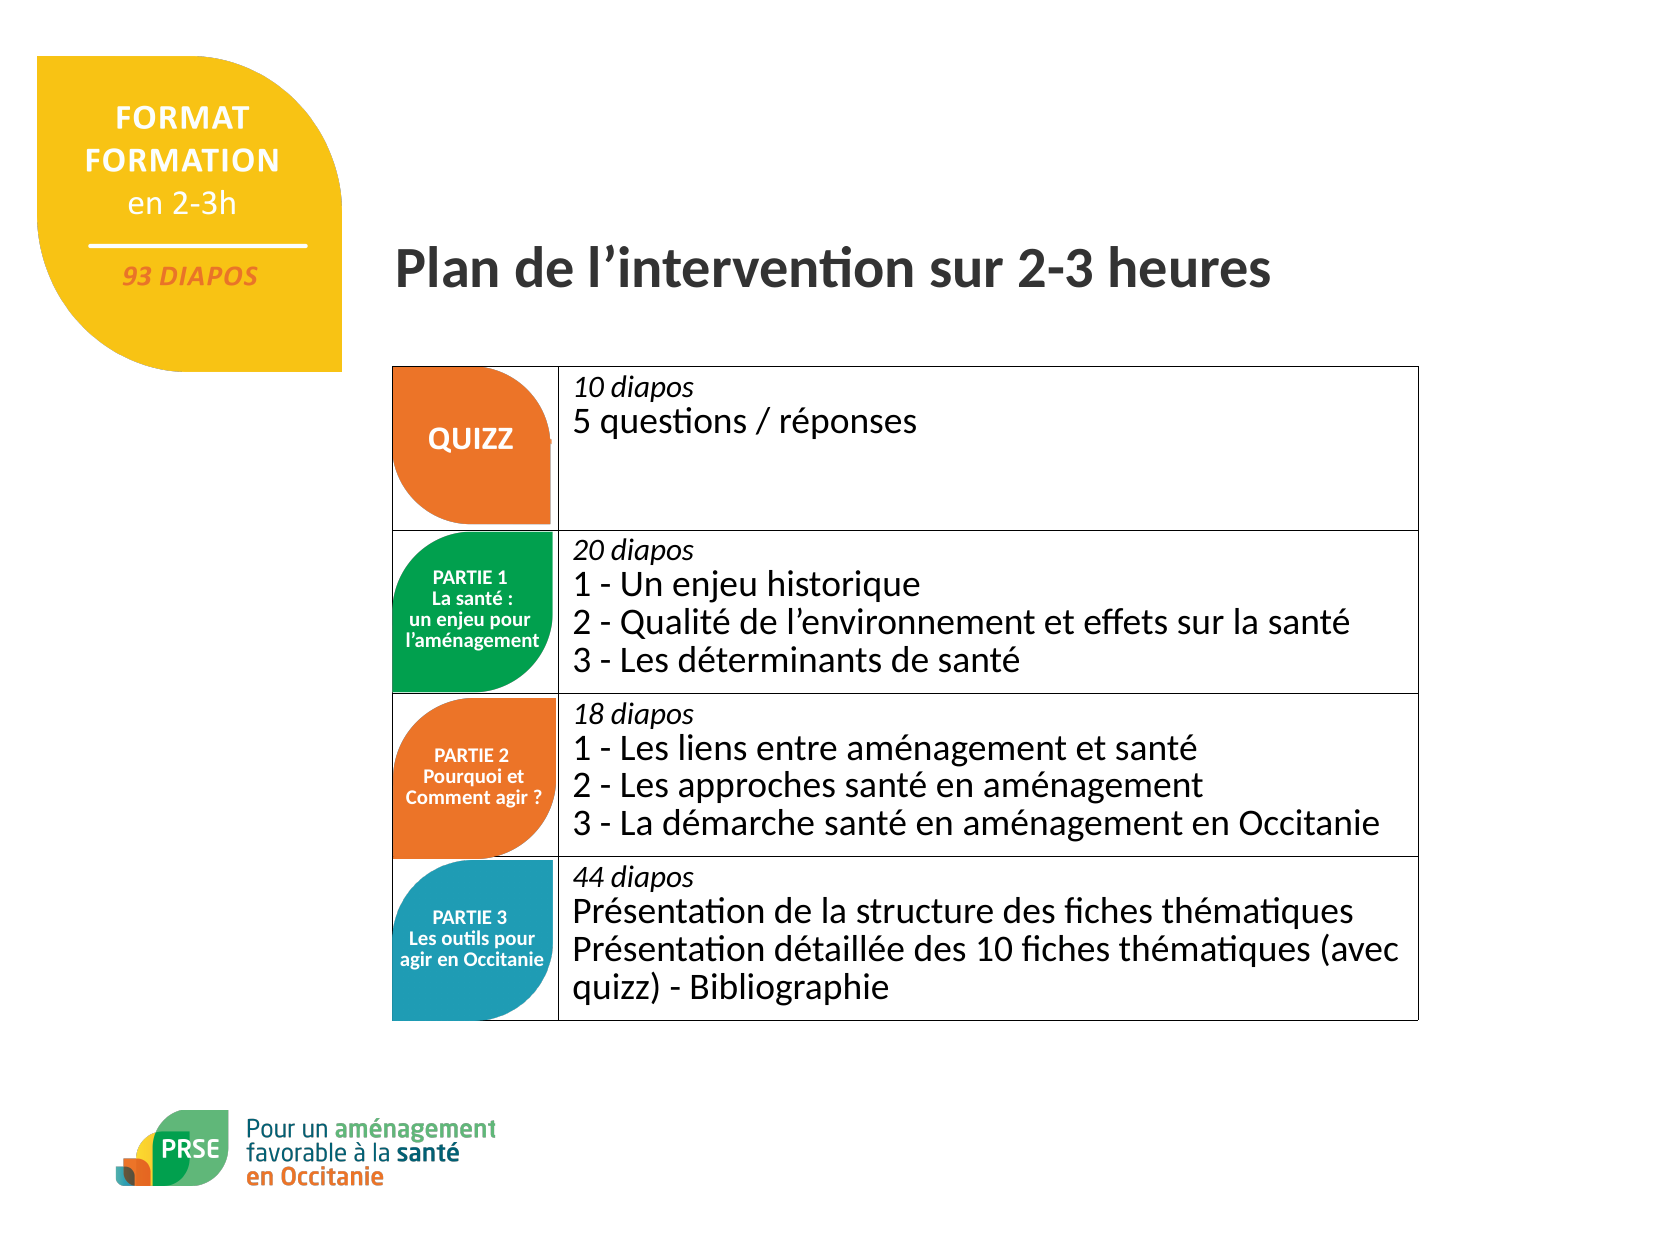

# Plan de l’intervention sur 2-3 heures
| | 10 diapos 5 questions / réponses |
| --- | --- |
| | 20 diapos 1 - Un enjeu historique 2 - Qualité de l’environnement et effets sur la santé 3 - Les déterminants de santé |
| | 18 diapos 1 - Les liens entre aménagement et santé 2 - Les approches santé en aménagement 3 - La démarche santé en aménagement en Occitanie |
| | 44 diapos Présentation de la structure des fiches thématiques Présentation détaillée des 10 fiches thématiques (avec quizz) - Bibliographie |
PARTIE 1
 La santé :
un enjeu pour
l’aménagement
PARTIE 2
 Pourquoi et
Comment agir ?
PARTIE 3
 Les outils pour
agir en Occitanie